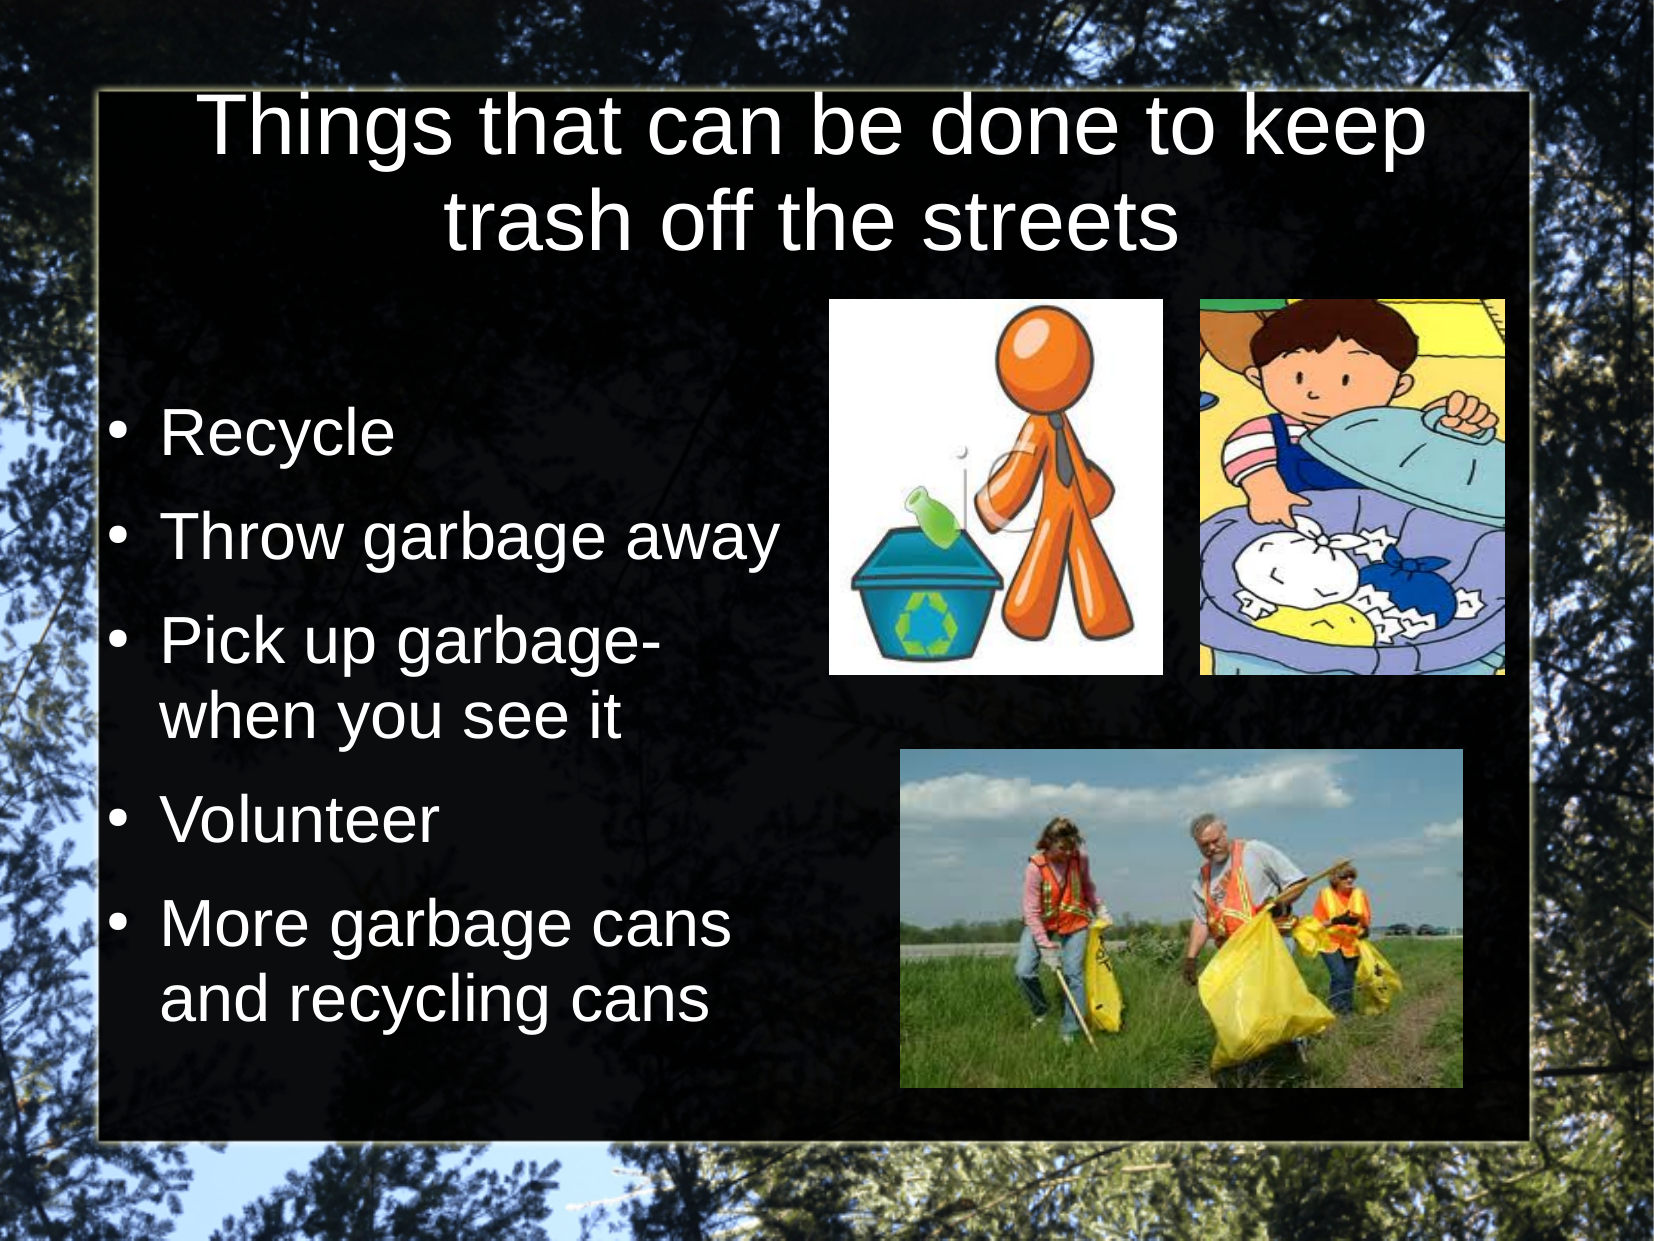

# Things that can be done to keep trash off the streets
Recycle
Throw garbage away
Pick up garbage- when you see it
Volunteer
More garbage cans and recycling cans